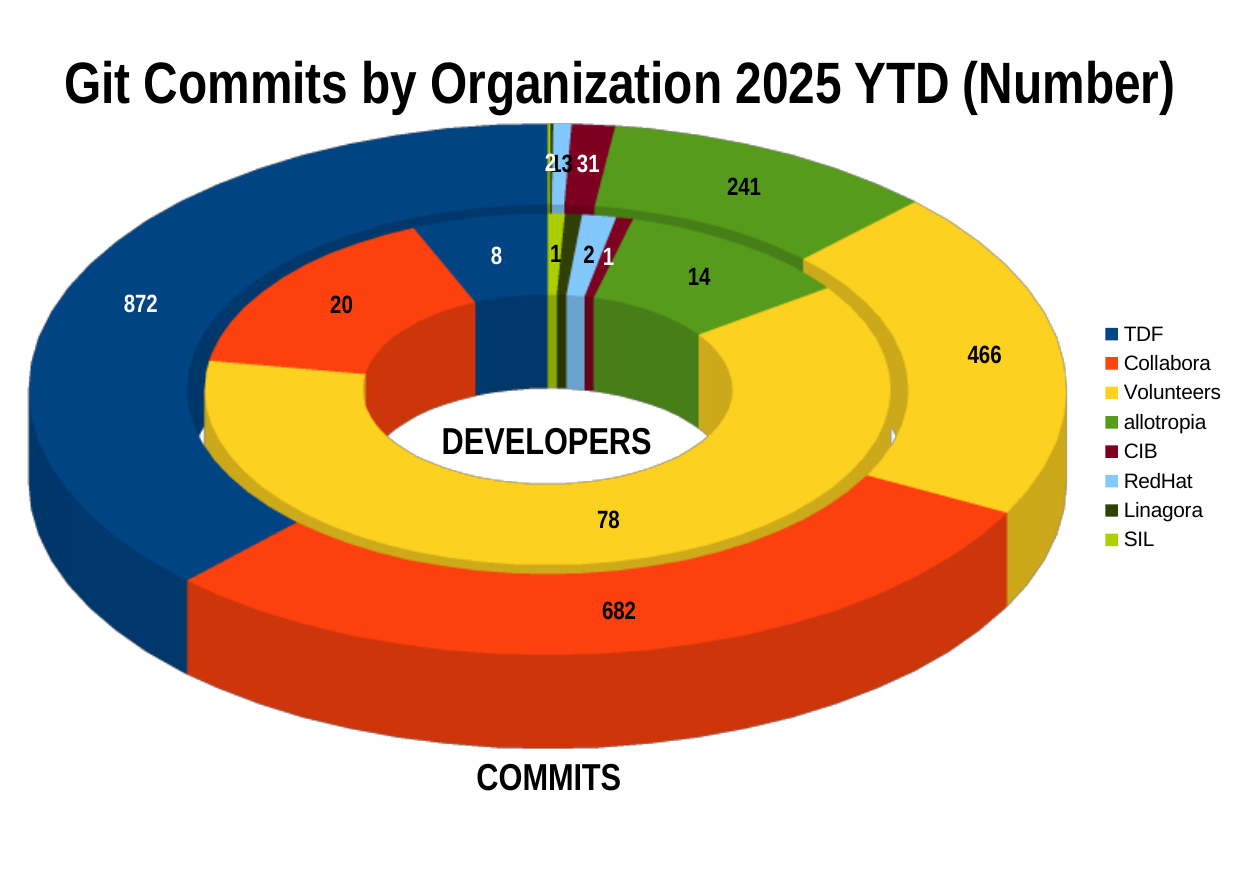

Git Commits by Organization 2025 YTD (Number)
DEVELOPERS
COMMITS